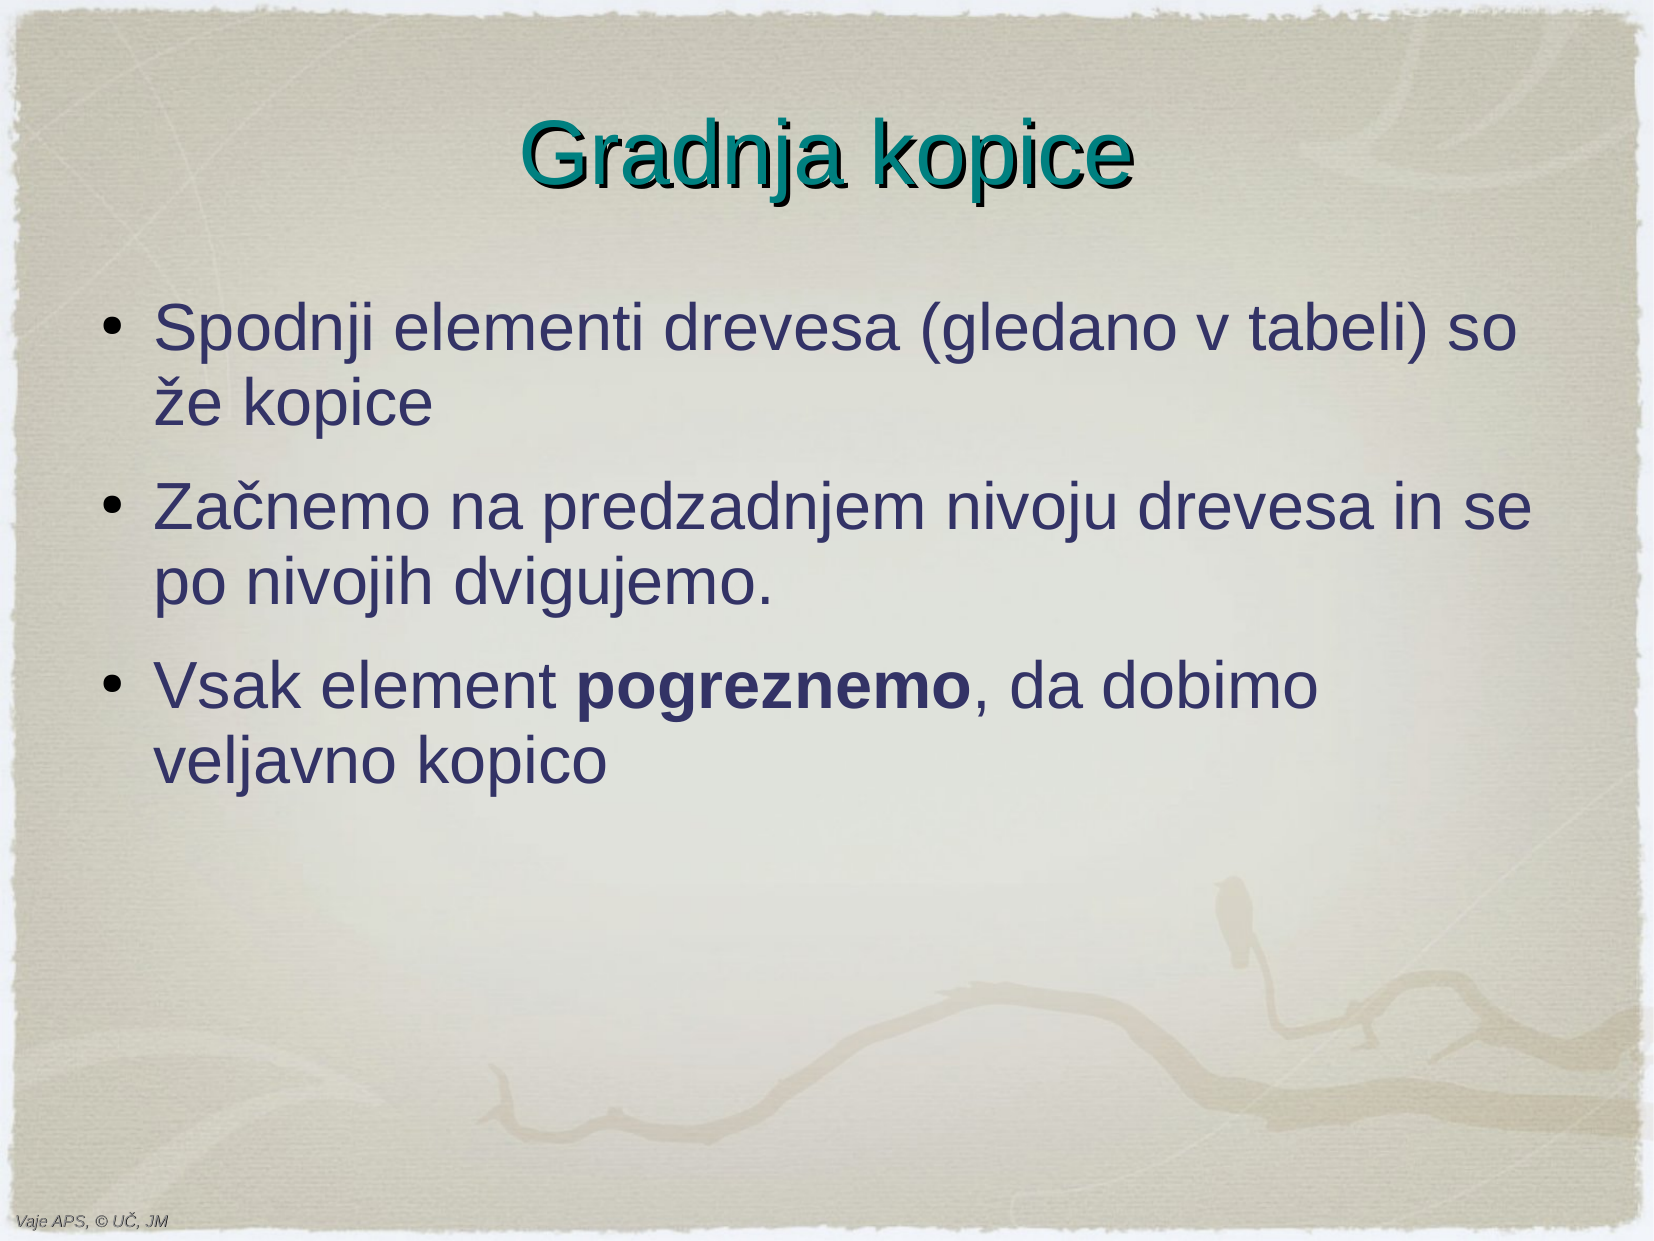

# Gradnja kopice
Spodnji elementi drevesa (gledano v tabeli) so že kopice
Začnemo na predzadnjem nivoju drevesa in se po nivojih dvigujemo.
Vsak element pogreznemo, da dobimo veljavno kopico